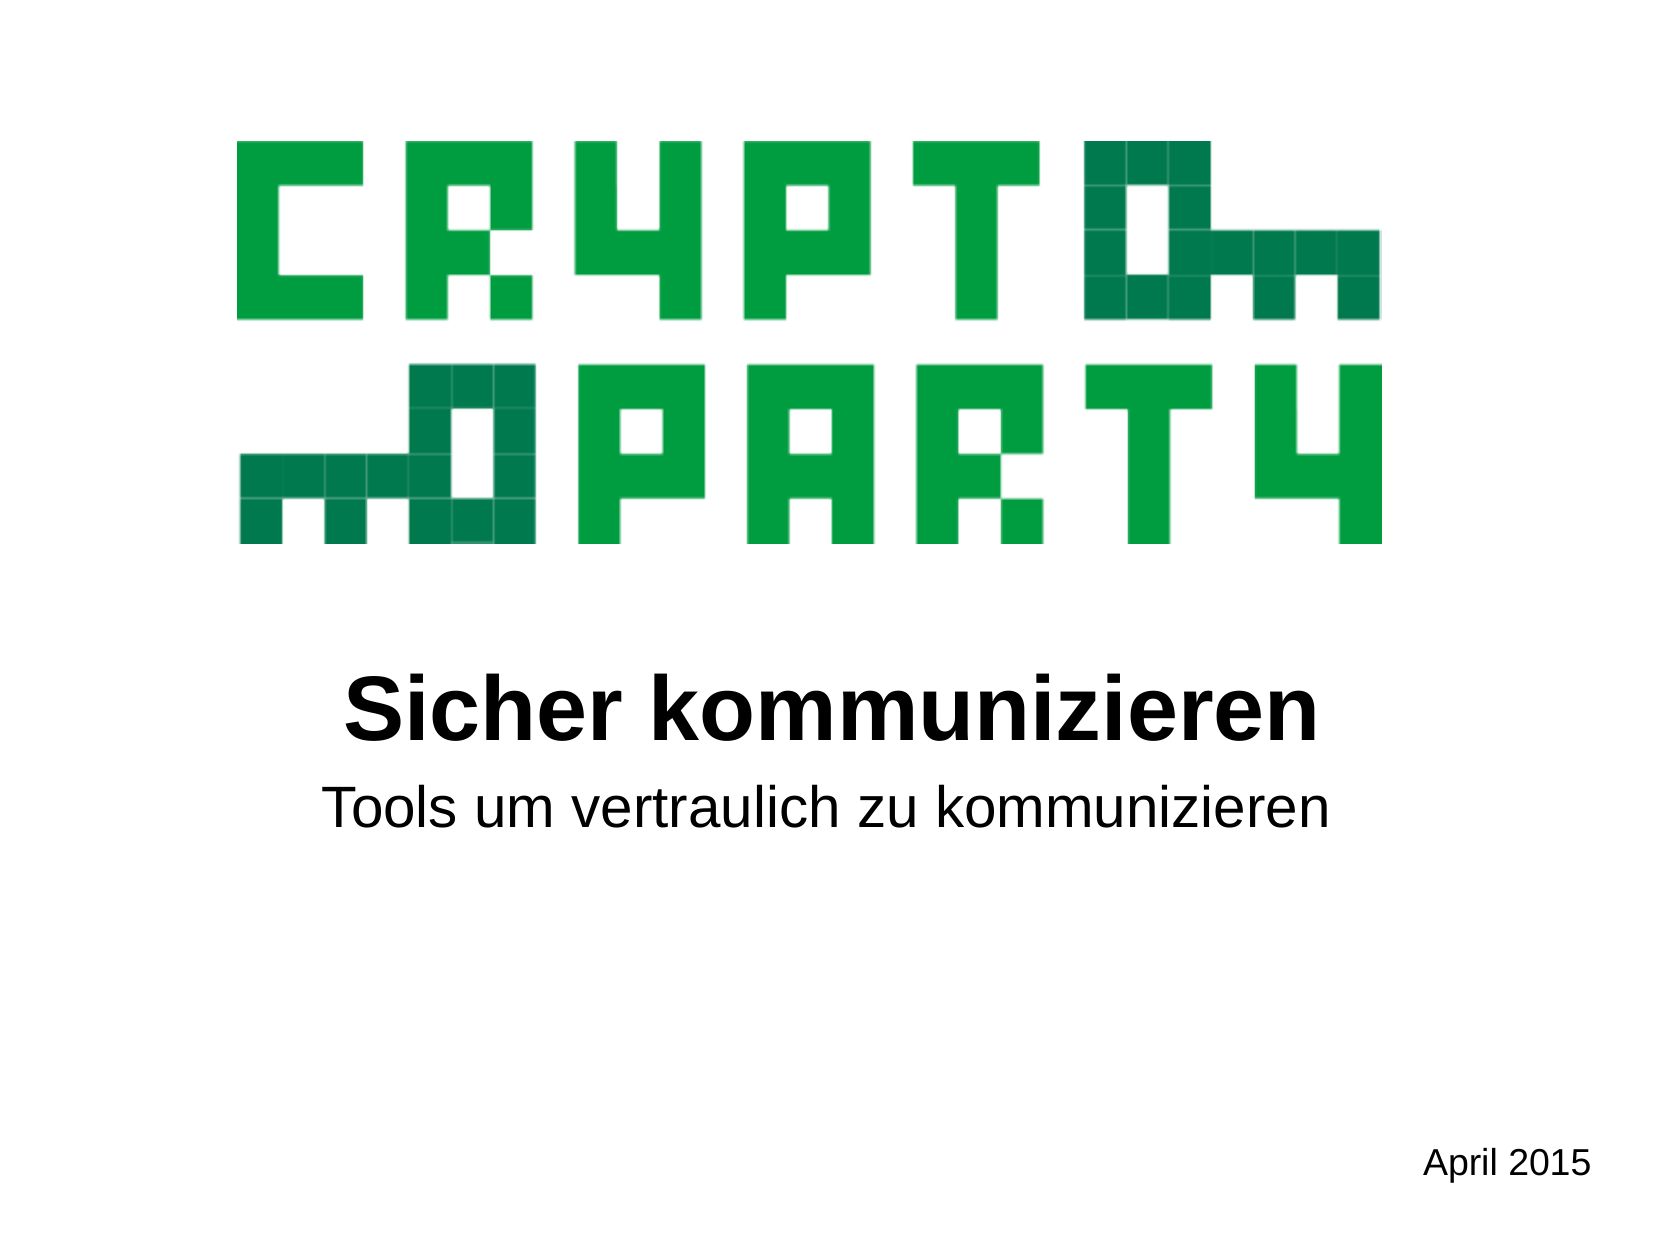

# Sicher kommunizieren
Tools um vertraulich zu kommunizieren
April 2015